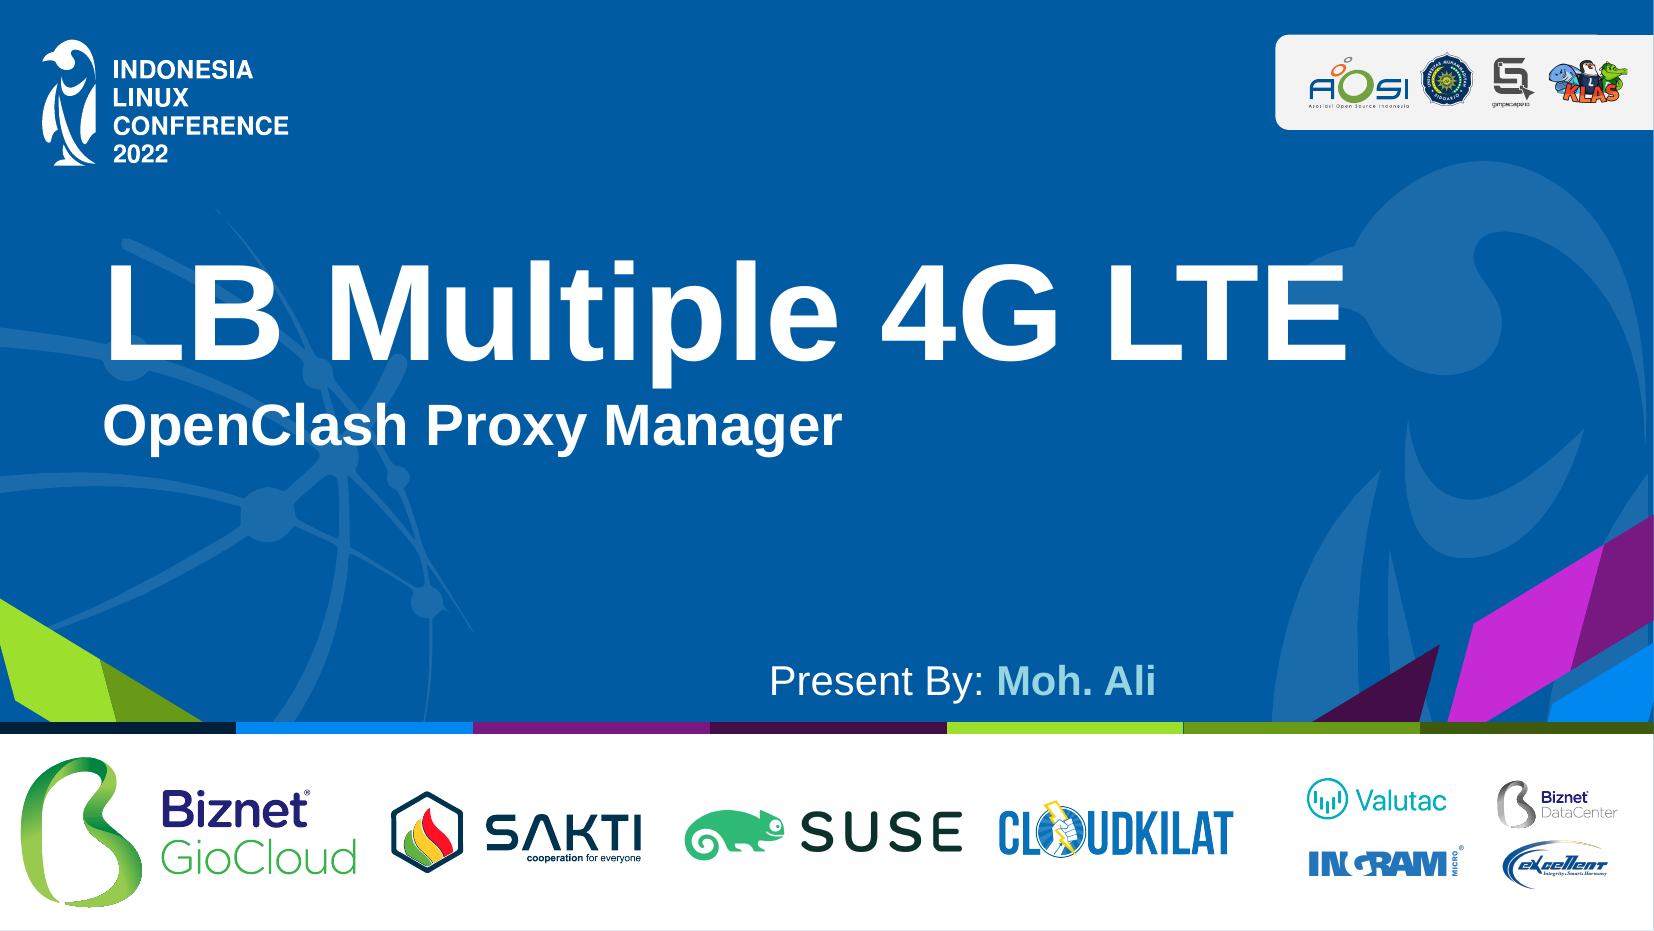

LB Multiple 4G LTE
OpenClash Proxy Manager
# Present By: Moh. Ali